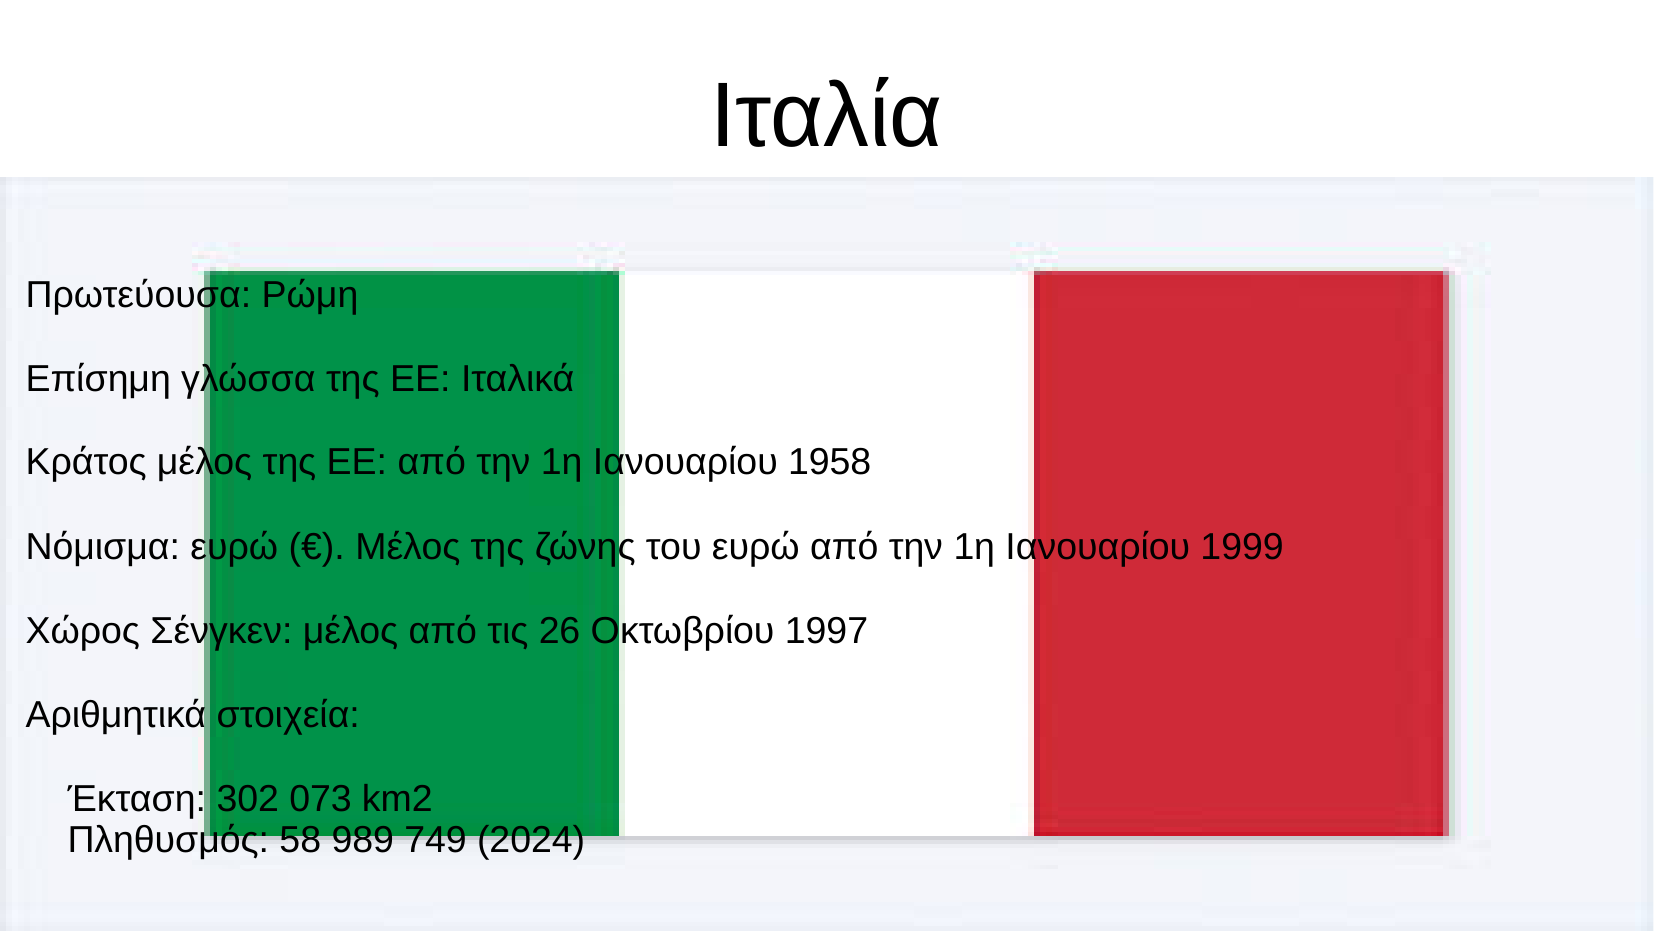

# Ιταλία
Πρωτεύουσα: Ρώμη
Επίσημη γλώσσα της ΕΕ: Ιταλικά
Κράτος μέλος της ΕΕ: από την 1η Ιανουαρίου 1958
Νόμισμα: ευρώ (€). Μέλος της ζώνης του ευρώ από την 1η Ιανουαρίου 1999
Χώρος Σένγκεν: μέλος από τις 26 Οκτωβρίου 1997
Αριθμητικά στοιχεία:
 Έκταση: 302 073 km2
 Πληθυσμός: 58 989 749 (2024)